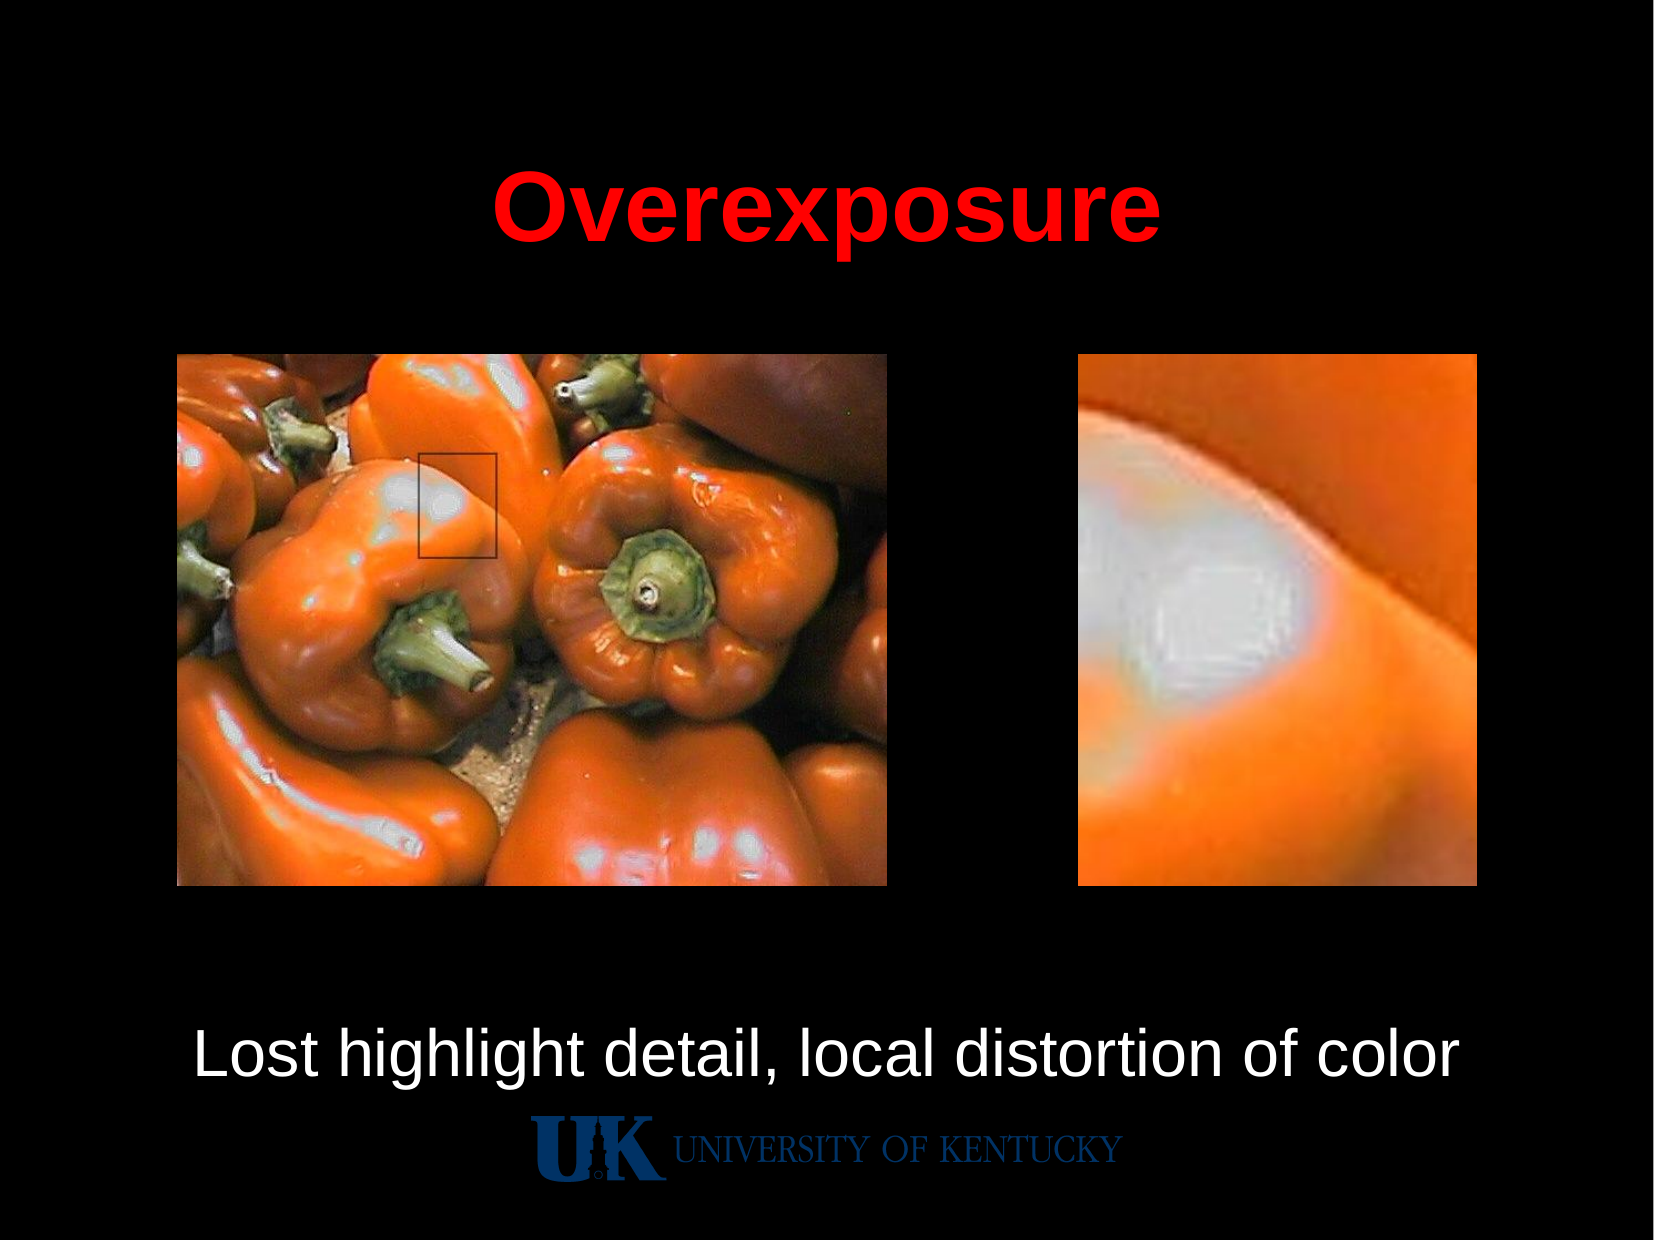

# Overexposure
Lost highlight detail, local distortion of color